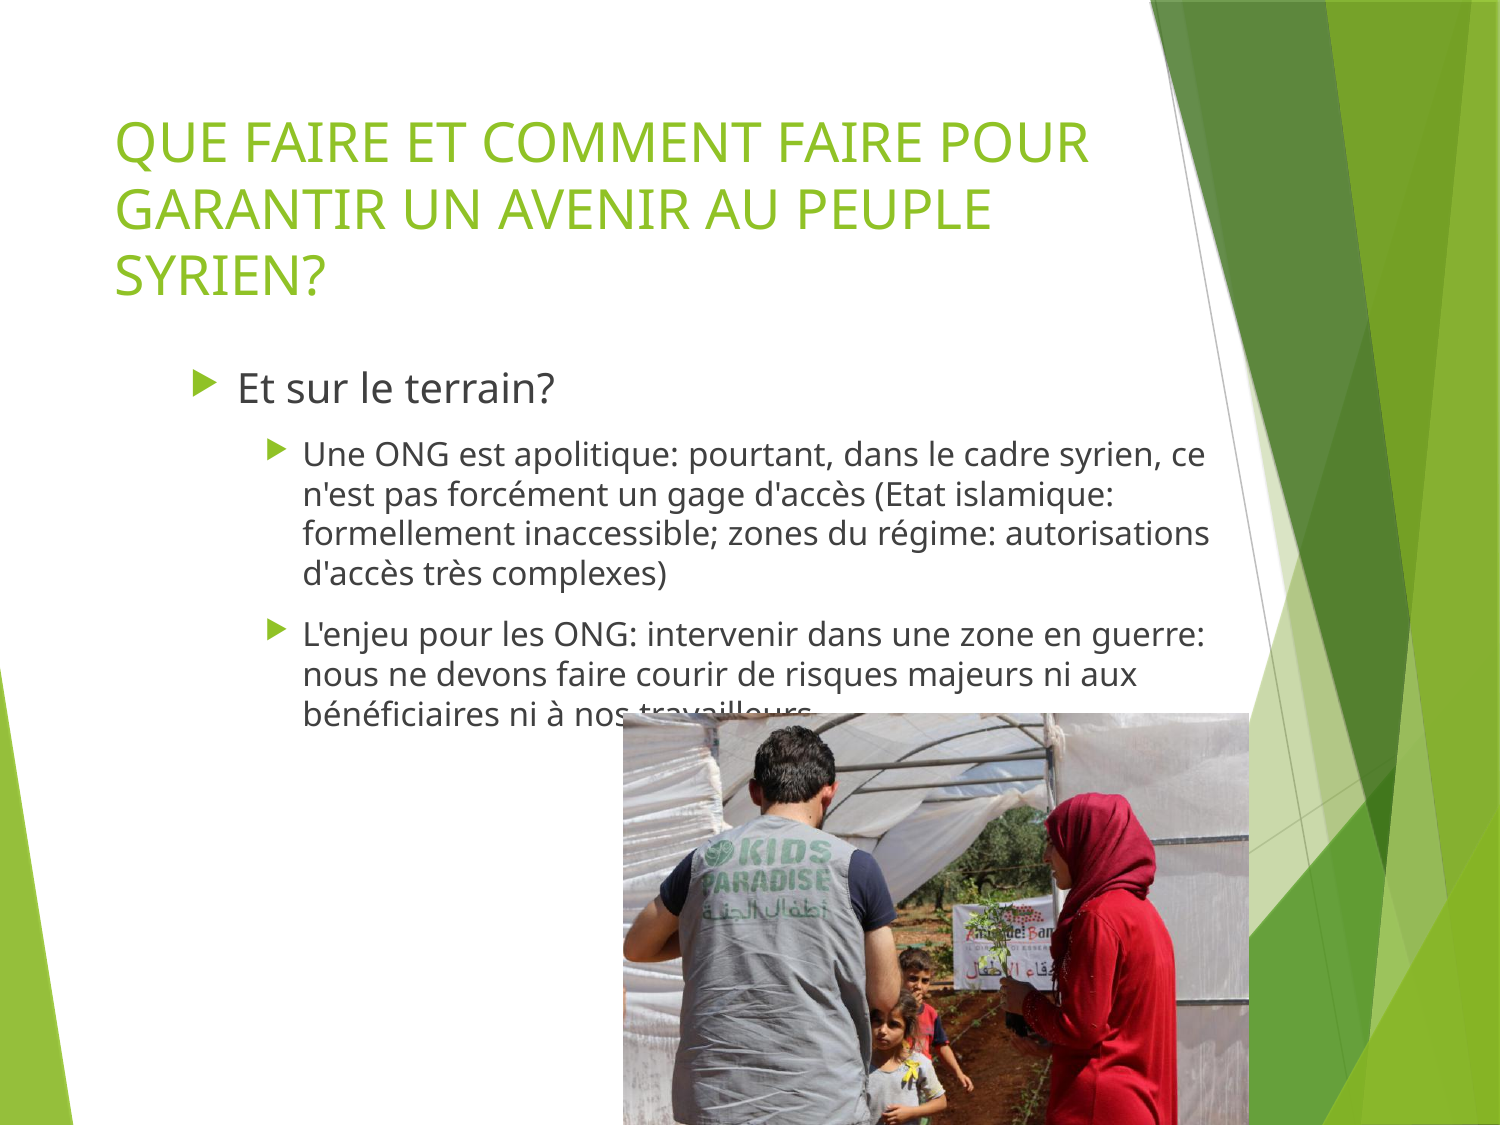

# QUE FAIRE ET COMMENT FAIRE POUR GARANTIR UN AVENIR AU PEUPLE SYRIEN?
Et sur le terrain?
Une ONG est apolitique: pourtant, dans le cadre syrien, ce n'est pas forcément un gage d'accès (Etat islamique: formellement inaccessible; zones du régime: autorisations d'accès très complexes)
L'enjeu pour les ONG: intervenir dans une zone en guerre: nous ne devons faire courir de risques majeurs ni aux bénéficiaires ni à nos travailleurs